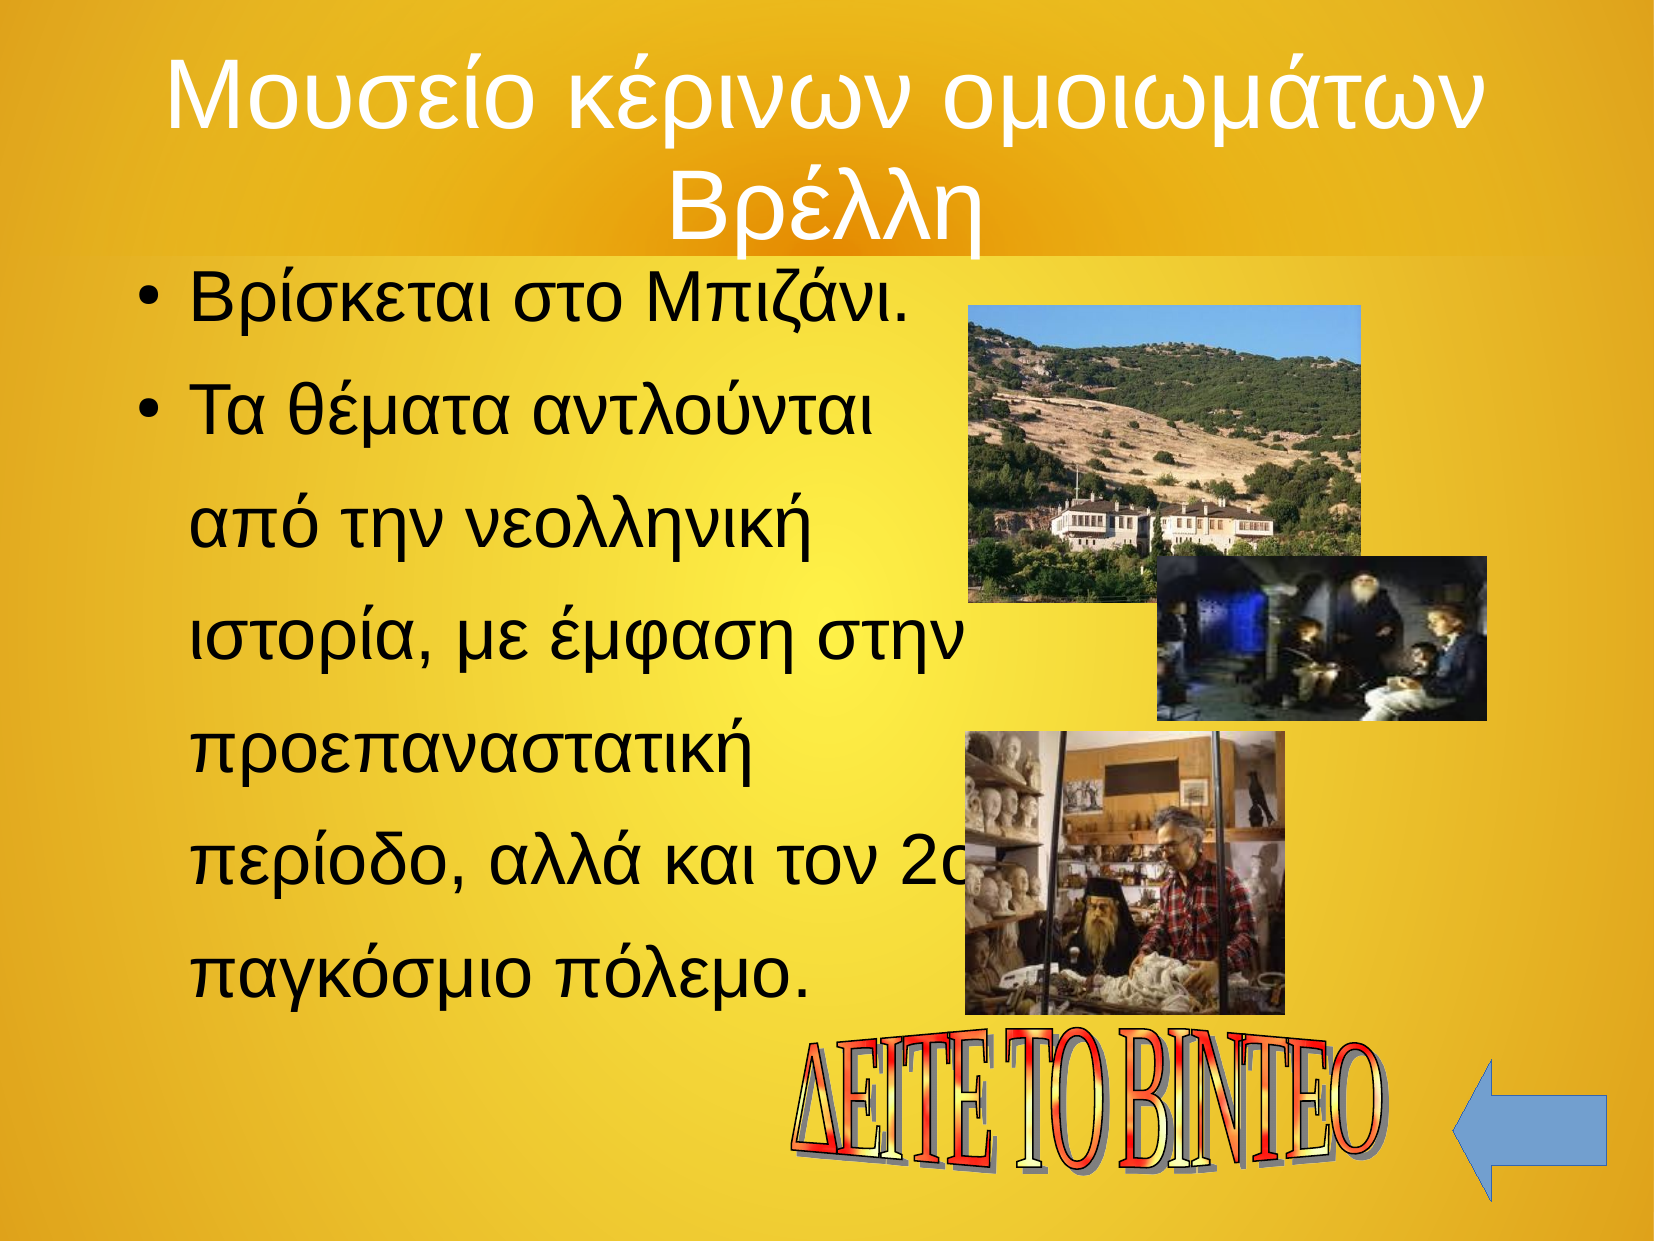

# Μουσείο κέρινων ομοιωμάτων Βρέλλη
Βρίσκεται στο Μπιζάνι.
Τα θέματα αντλούνται
από την νεολληνική
ιστορία, με έμφαση στην
προεπαναστατική
περίοδο, αλλά και τον 2ο
παγκόσμιο πόλεμο.
ΔΕΙΤΕ ΤΟ ΒΙΝΤΕΟ